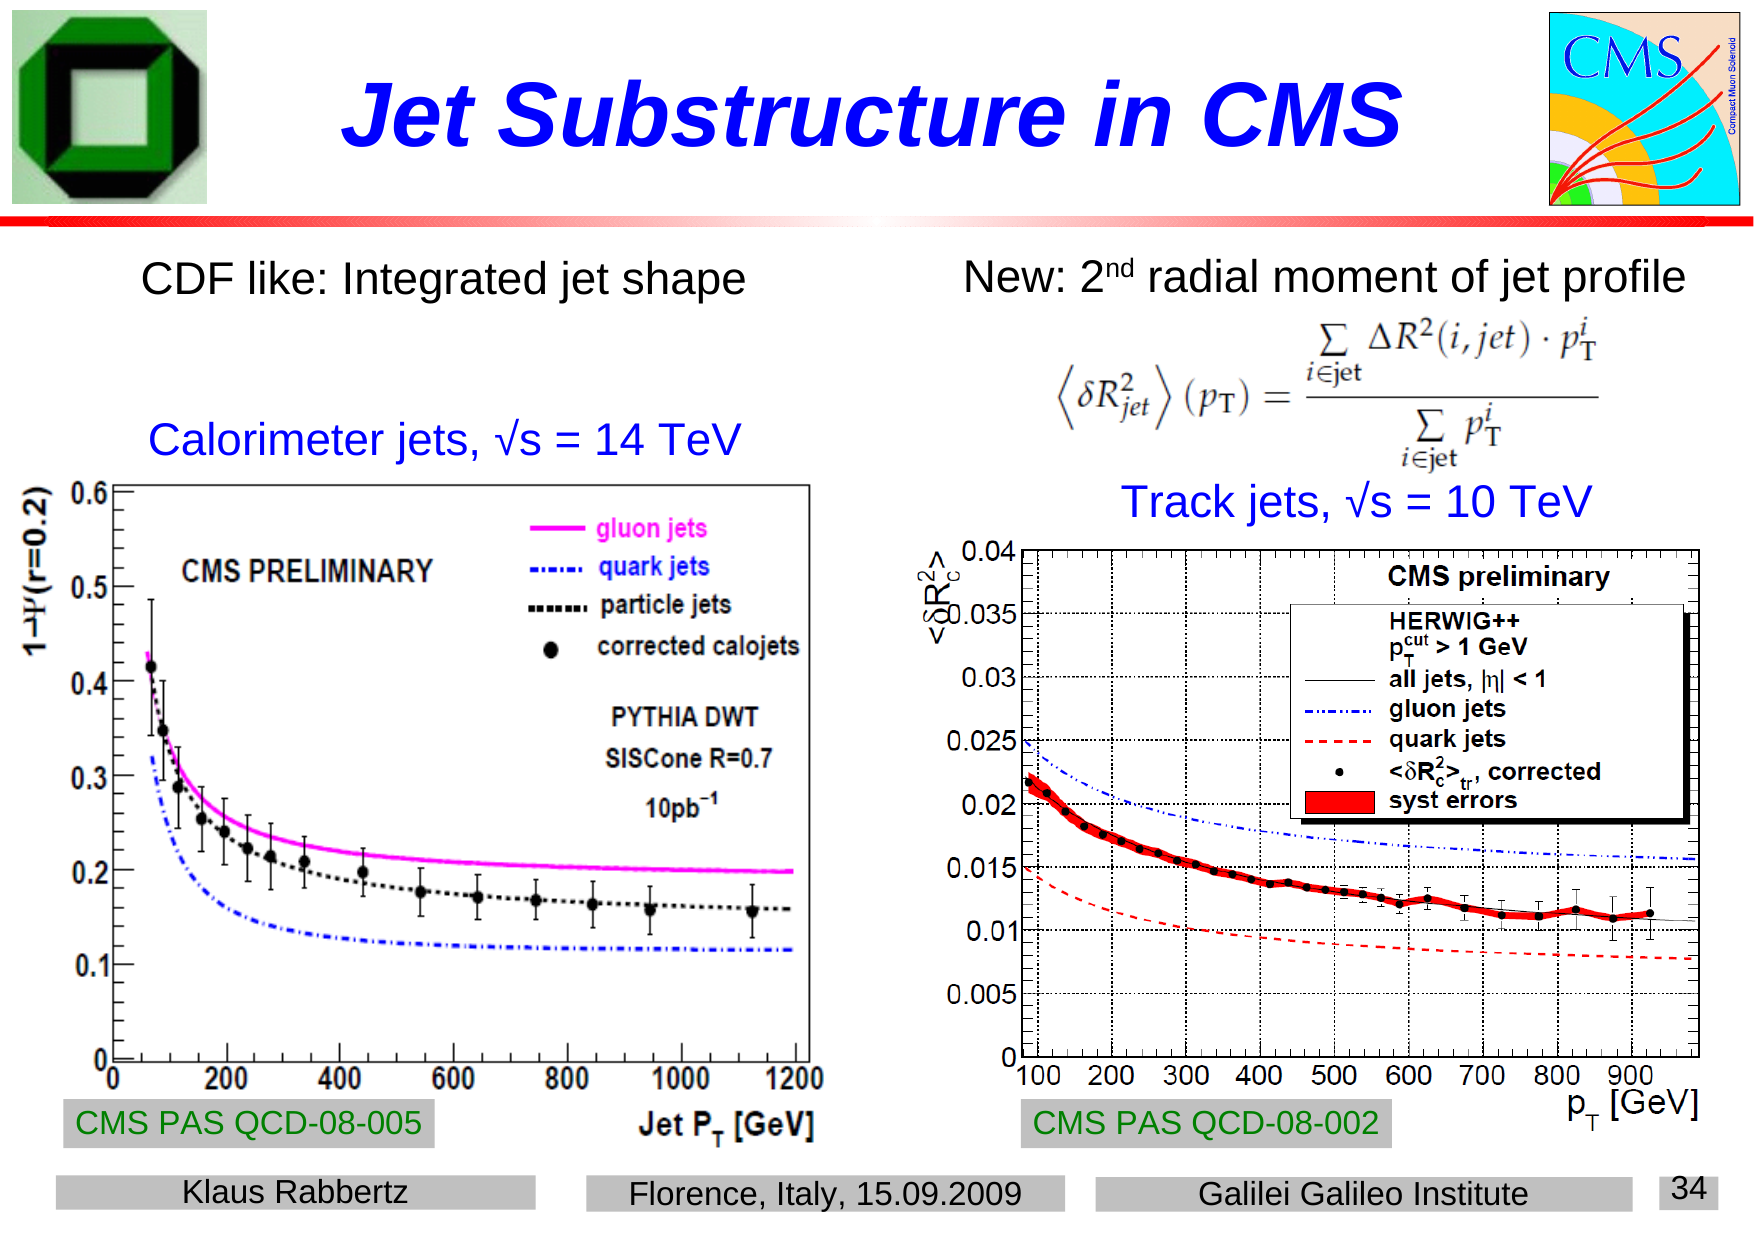

# Jet Substructure in CMS
New: 2nd radial moment of jet profile
CDF like: Integrated jet shape
Calorimeter jets, √s = 14 TeV
Track jets, √s = 10 TeV
CMS PAS QCD-08-005
CMS PAS QCD-08-002